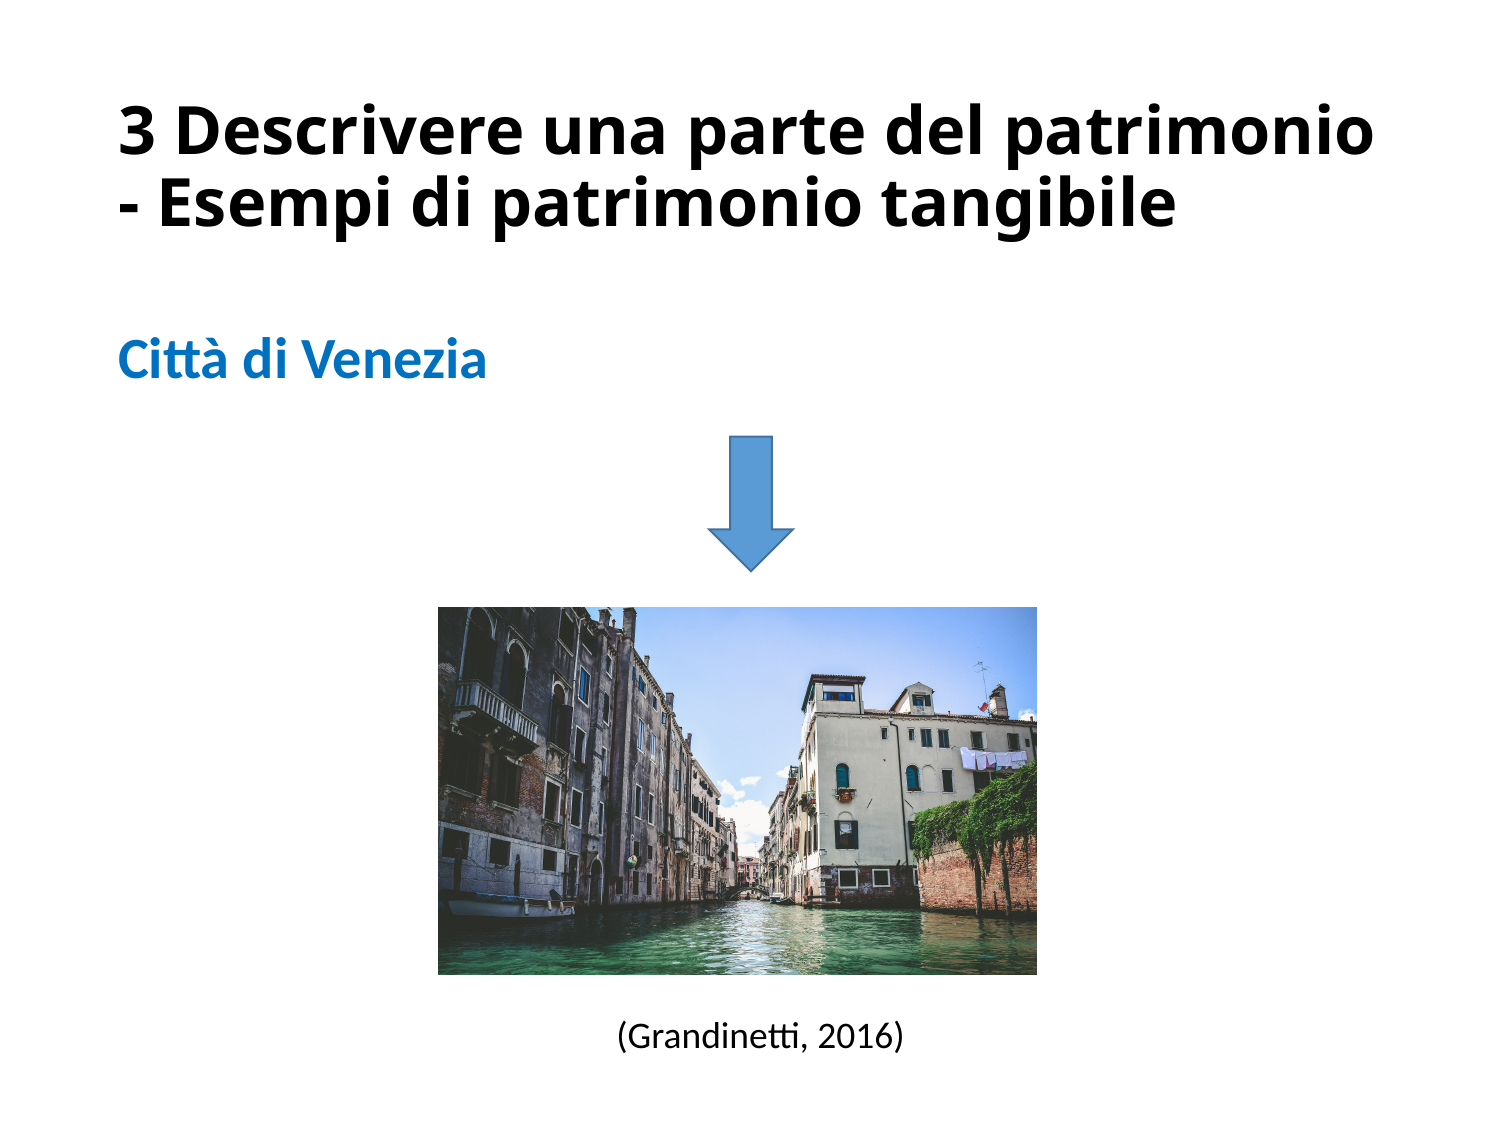

# 3 Descrivere una parte del patrimonio - Esempi di patrimonio tangibile
Città di Venezia
(Grandinetti, 2016)